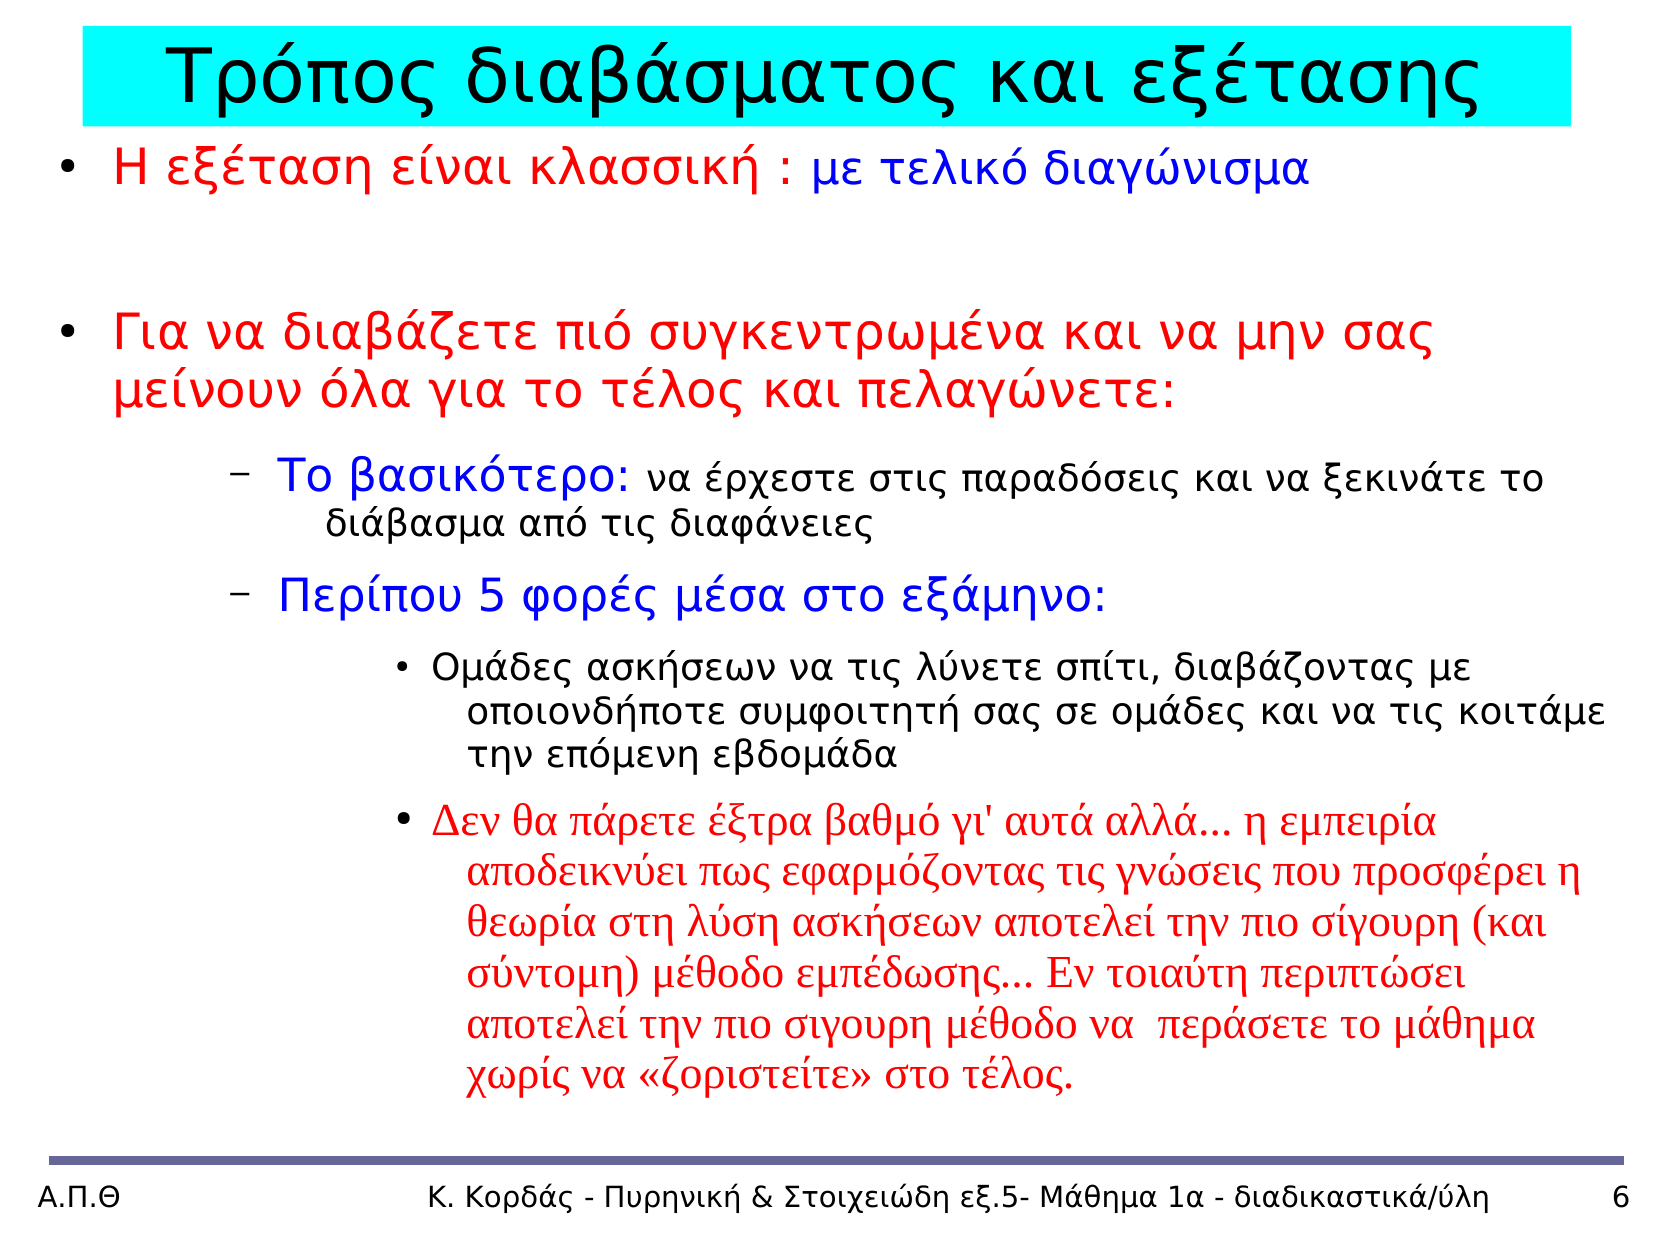

# Τρόπος διαβάσματος και εξέτασης
Η εξέταση είναι κλασσική : με τελικό διαγώνισμα
Για να διαβάζετε πιό συγκεντρωμένα και να μην σας μείνουν όλα για το τέλος και πελαγώνετε:
Το βασικότερο: να έρχεστε στις παραδόσεις και να ξεκινάτε το διάβασμα από τις διαφάνειες
Περίπου 5 φορές μέσα στο εξάμηνο:
Ομάδες ασκήσεων να τις λύνετε σπίτι, διαβάζοντας με οποιονδήποτε συμφοιτητή σας σε ομάδες και να τις κοιτάμε την επόμενη εβδομάδα
Δεν θα πάρετε έξτρα βαθμό γι' αυτά αλλά... η εμπειρία αποδεικνύει πως εφαρμόζοντας τις γνώσεις που προσφέρει η θεωρία στη λύση ασκήσεων αποτελεί την πιο σίγουρη (και σύντομη) μέθοδο εμπέδωσης... Εν τοιαύτη περιπτώσει αποτελεί την πιο σιγουρη μέθοδο να περάσετε το μάθημα χωρίς να «ζοριστείτε» στο τέλος.
Α.Π.Θ
Κ. Κορδάς - Πυρηνική & Στοιχειώδη εξ.5- Μάθημα 1α - διαδικαστικά/ύλη
6